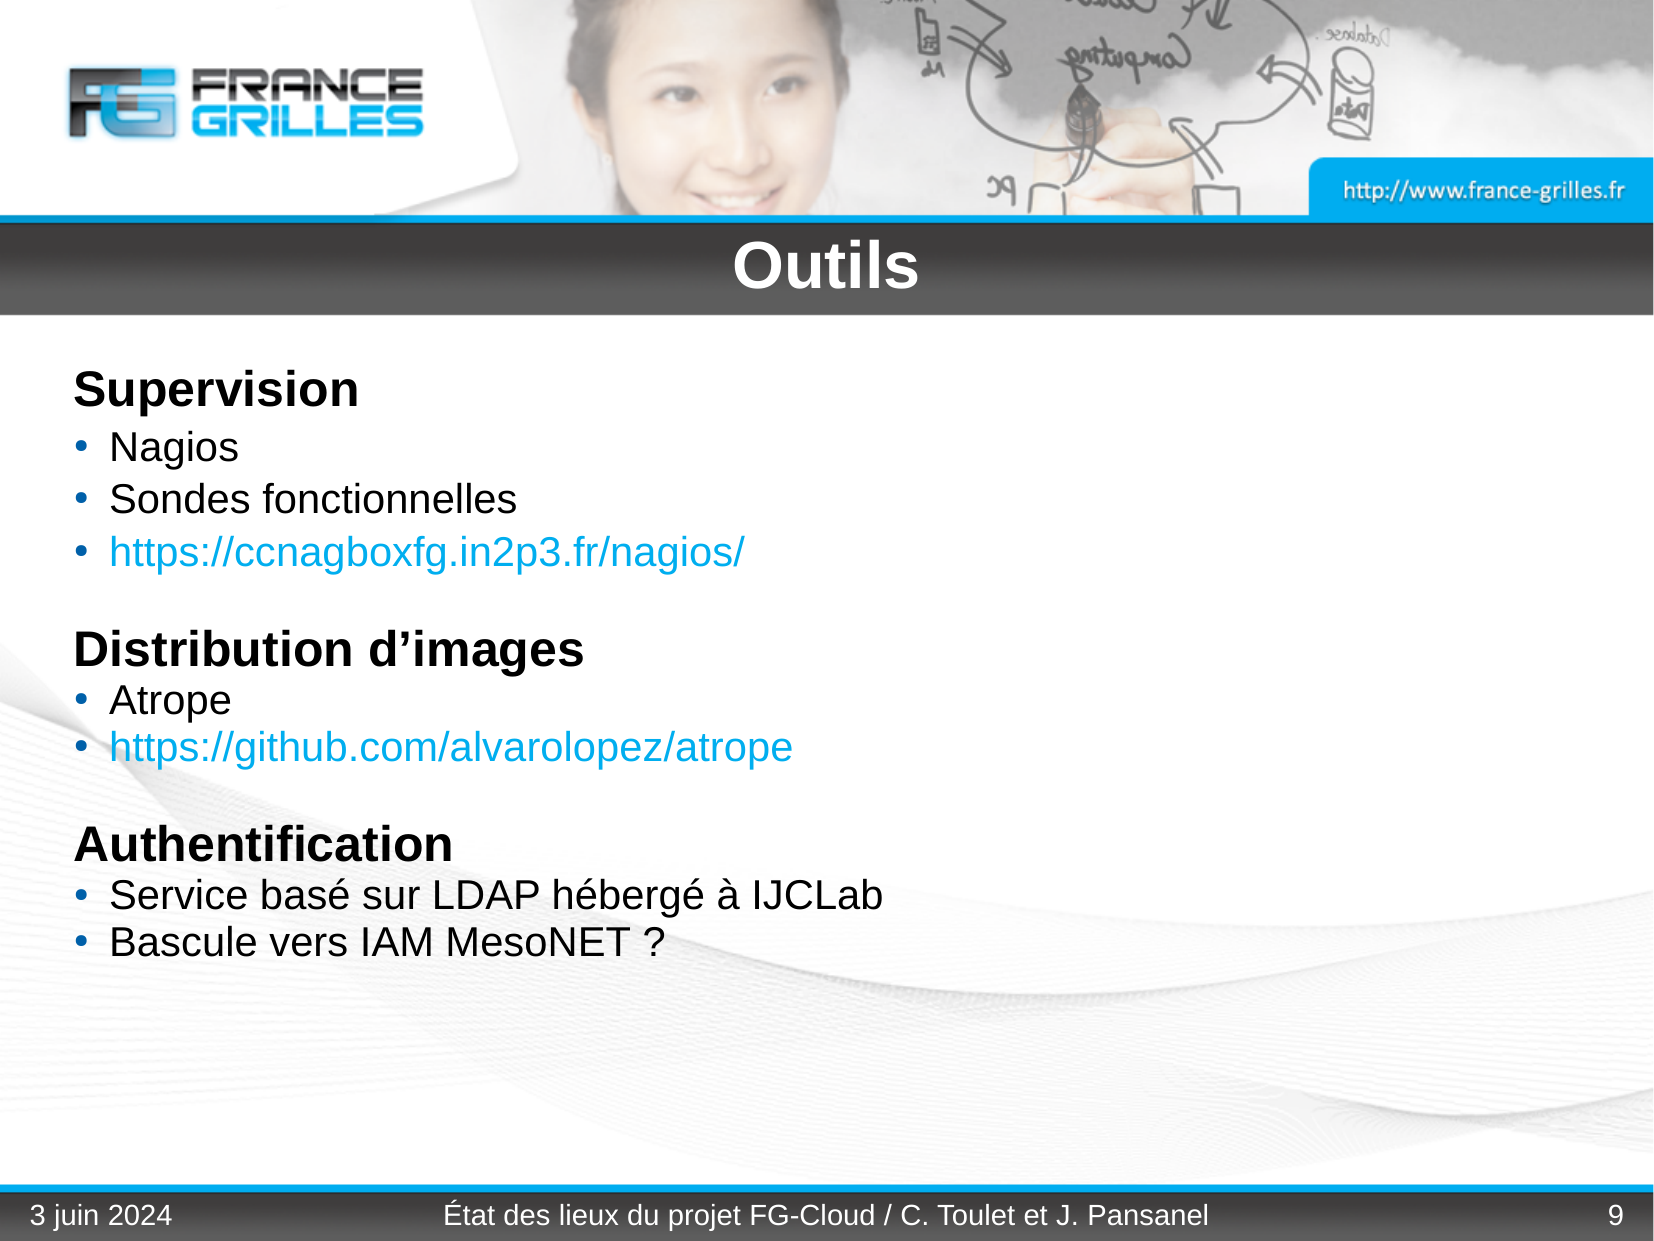

Outils
Supervision
Nagios
Sondes fonctionnelles
https://ccnagboxfg.in2p3.fr/nagios/
Distribution d’images
Atrope
https://github.com/alvarolopez/atrope
Authentification
Service basé sur LDAP hébergé à IJCLab
Bascule vers IAM MesoNET ?
3 juin 2024
État des lieux du projet FG-Cloud / C. Toulet et J. Pansanel
9